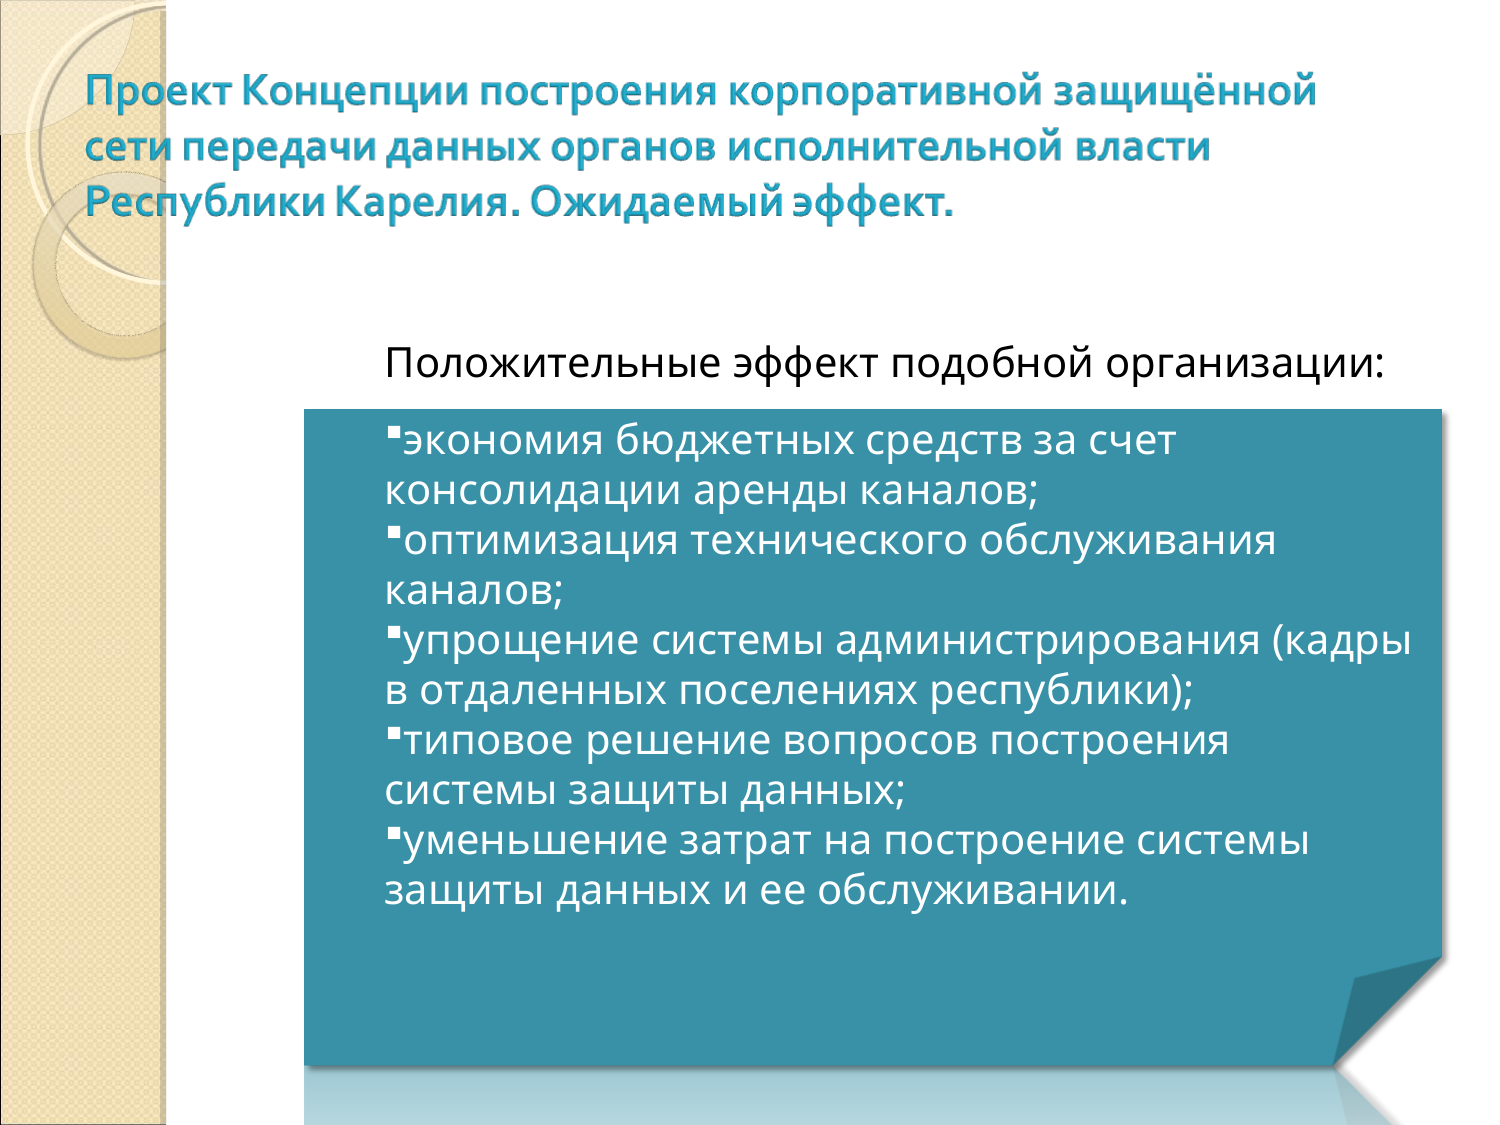

Положительные эффект подобной организации:
экономия бюджетных средств за счет консолидации аренды каналов;
оптимизация технического обслуживания каналов;
упрощение системы администрирования (кадры в отдаленных поселениях республики);
типовое решение вопросов построения системы защиты данных;
уменьшение затрат на построение системы защиты данных и ее обслуживании.